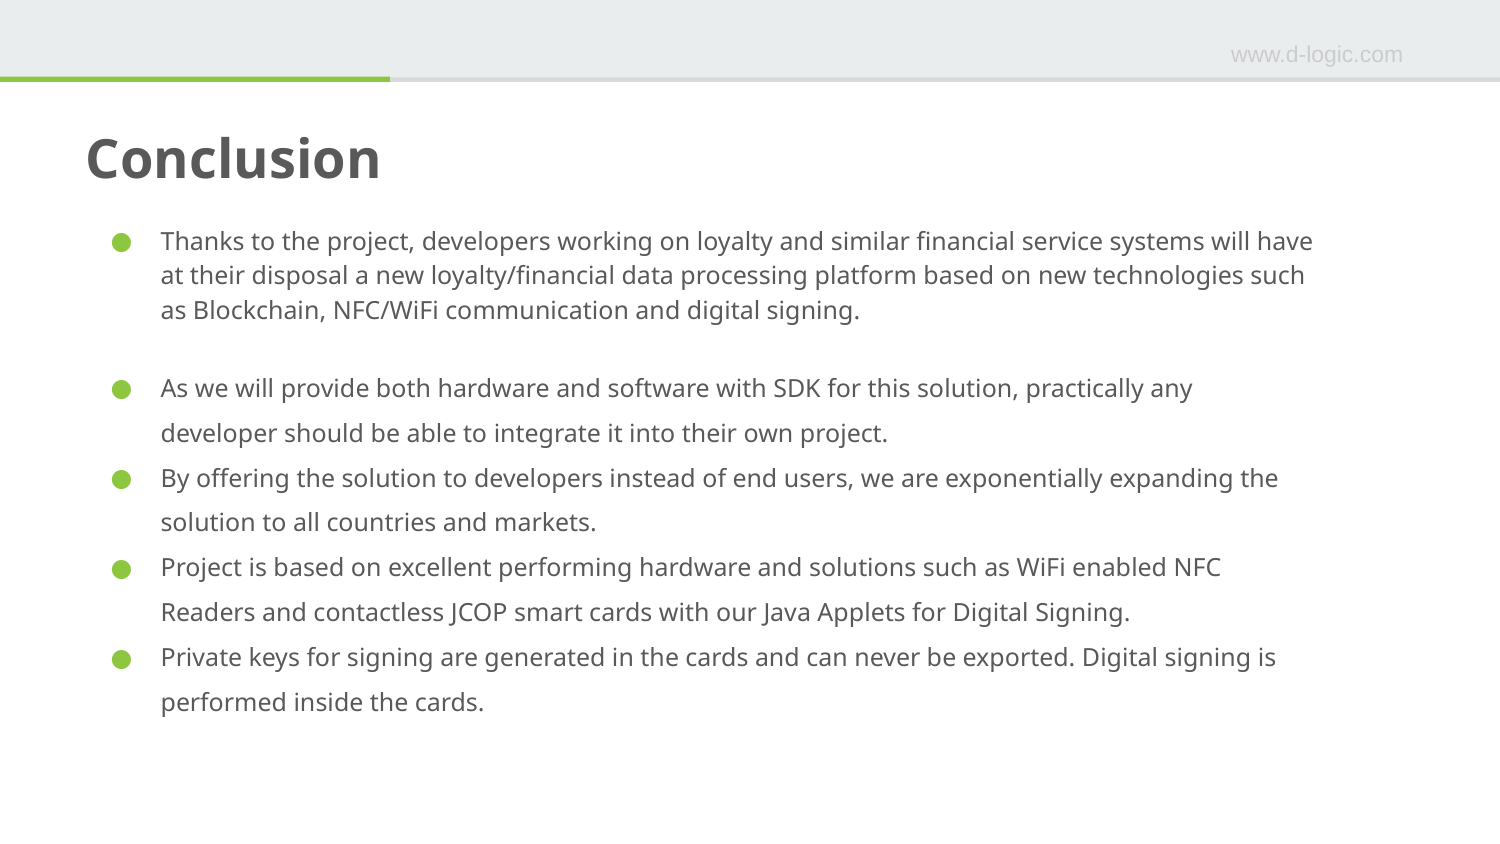

# Conclusion
Thanks to the project, developers working on loyalty and similar financial service systems will have at their disposal a new loyalty/financial data processing platform based on new technologies such as Blockchain, NFC/WiFi communication and digital signing.
As we will provide both hardware and software with SDK for this solution, practically any developer should be able to integrate it into their own project.
By offering the solution to developers instead of end users, we are exponentially expanding the solution to all countries and markets.
Project is based on excellent performing hardware and solutions such as WiFi enabled NFC Readers and contactless JCOP smart cards with our Java Applets for Digital Signing.
Private keys for signing are generated in the cards and can never be exported. Digital signing is performed inside the cards.